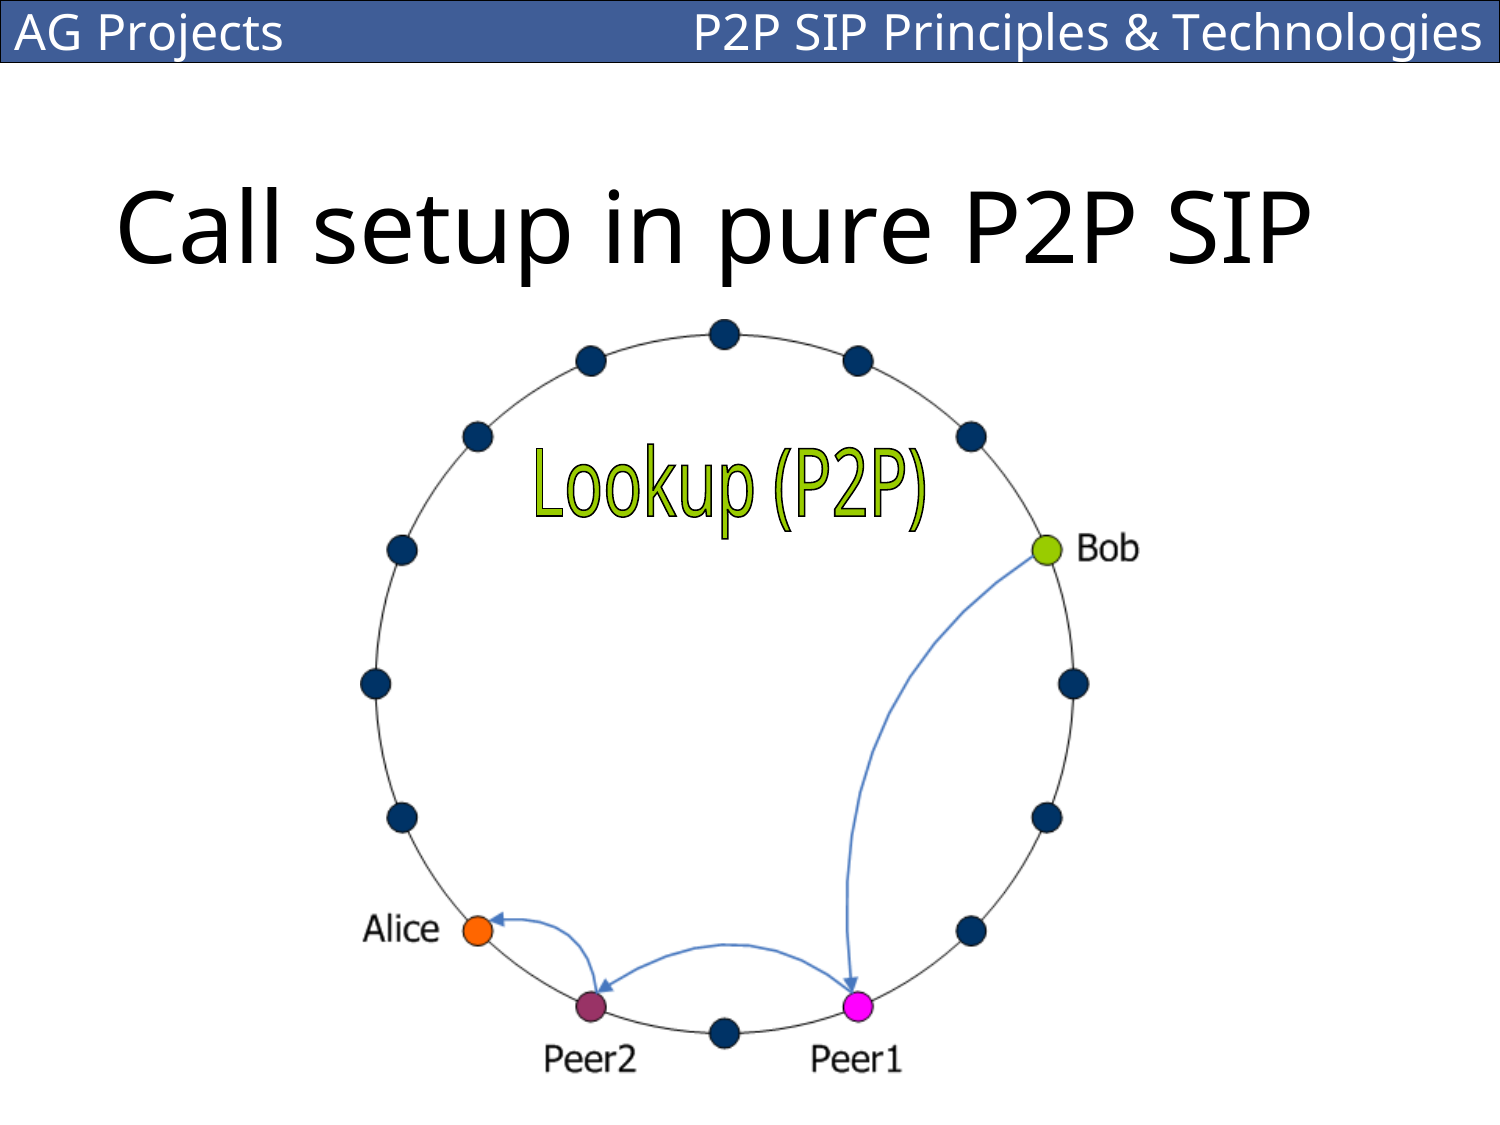

Call setup in pure P2P SIP
Lookup (P2P)